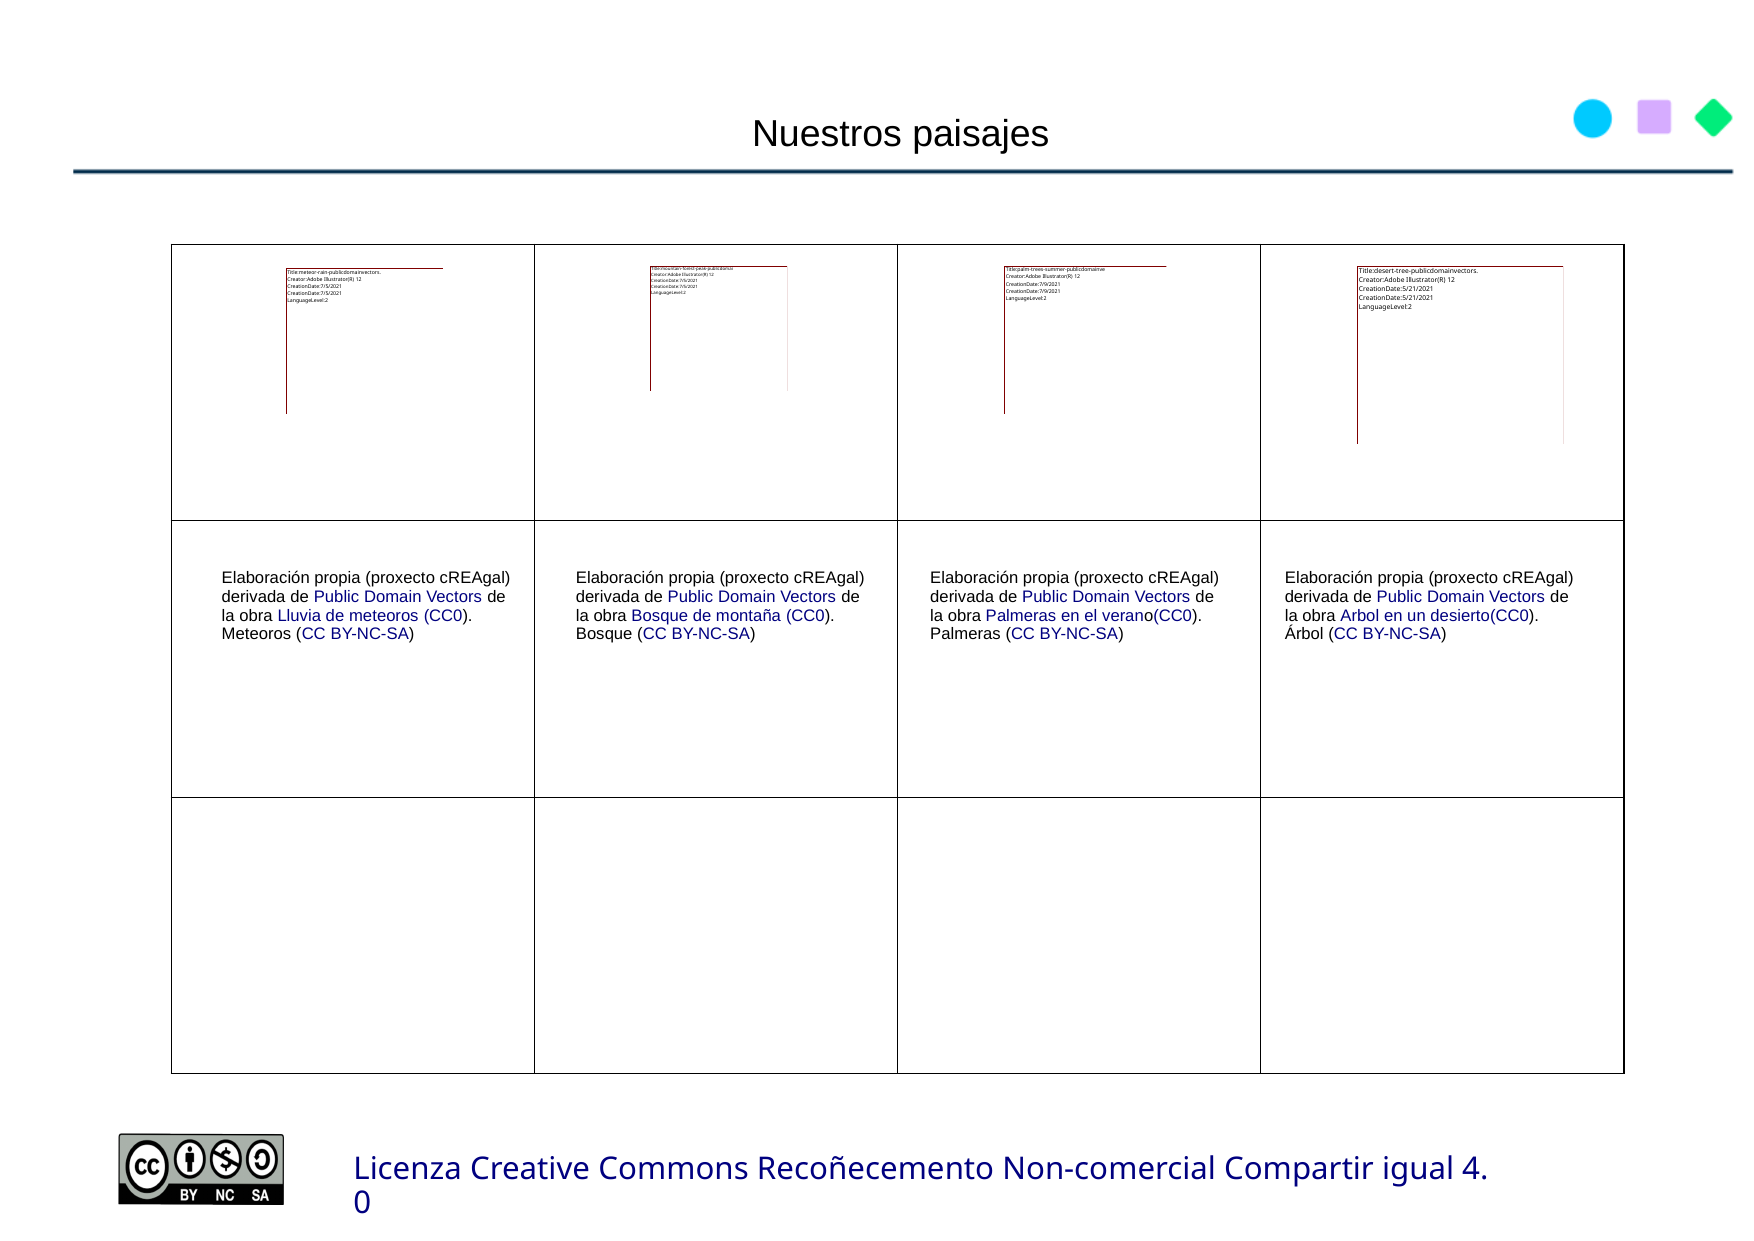

Nuestros paisajes
| | | | |
| --- | --- | --- | --- |
| | | | |
| | | | |
Elaboración propia (proxecto cREAgal) derivada de Public Domain Vectors de la obra Lluvia de meteoros (CC0). Meteoros (CC BY-NC-SA)
Elaboración propia (proxecto cREAgal) derivada de Public Domain Vectors de la obra Bosque de montaña (CC0). Bosque (CC BY-NC-SA)
Elaboración propia (proxecto cREAgal) derivada de Public Domain Vectors de la obra Palmeras en el verano(CC0). Palmeras (CC BY-NC-SA)
Elaboración propia (proxecto cREAgal) derivada de Public Domain Vectors de la obra Arbol en un desierto(CC0). Árbol (CC BY-NC-SA)
Licenza Creative Commons Recoñecemento Non-comercial Compartir igual 4.0